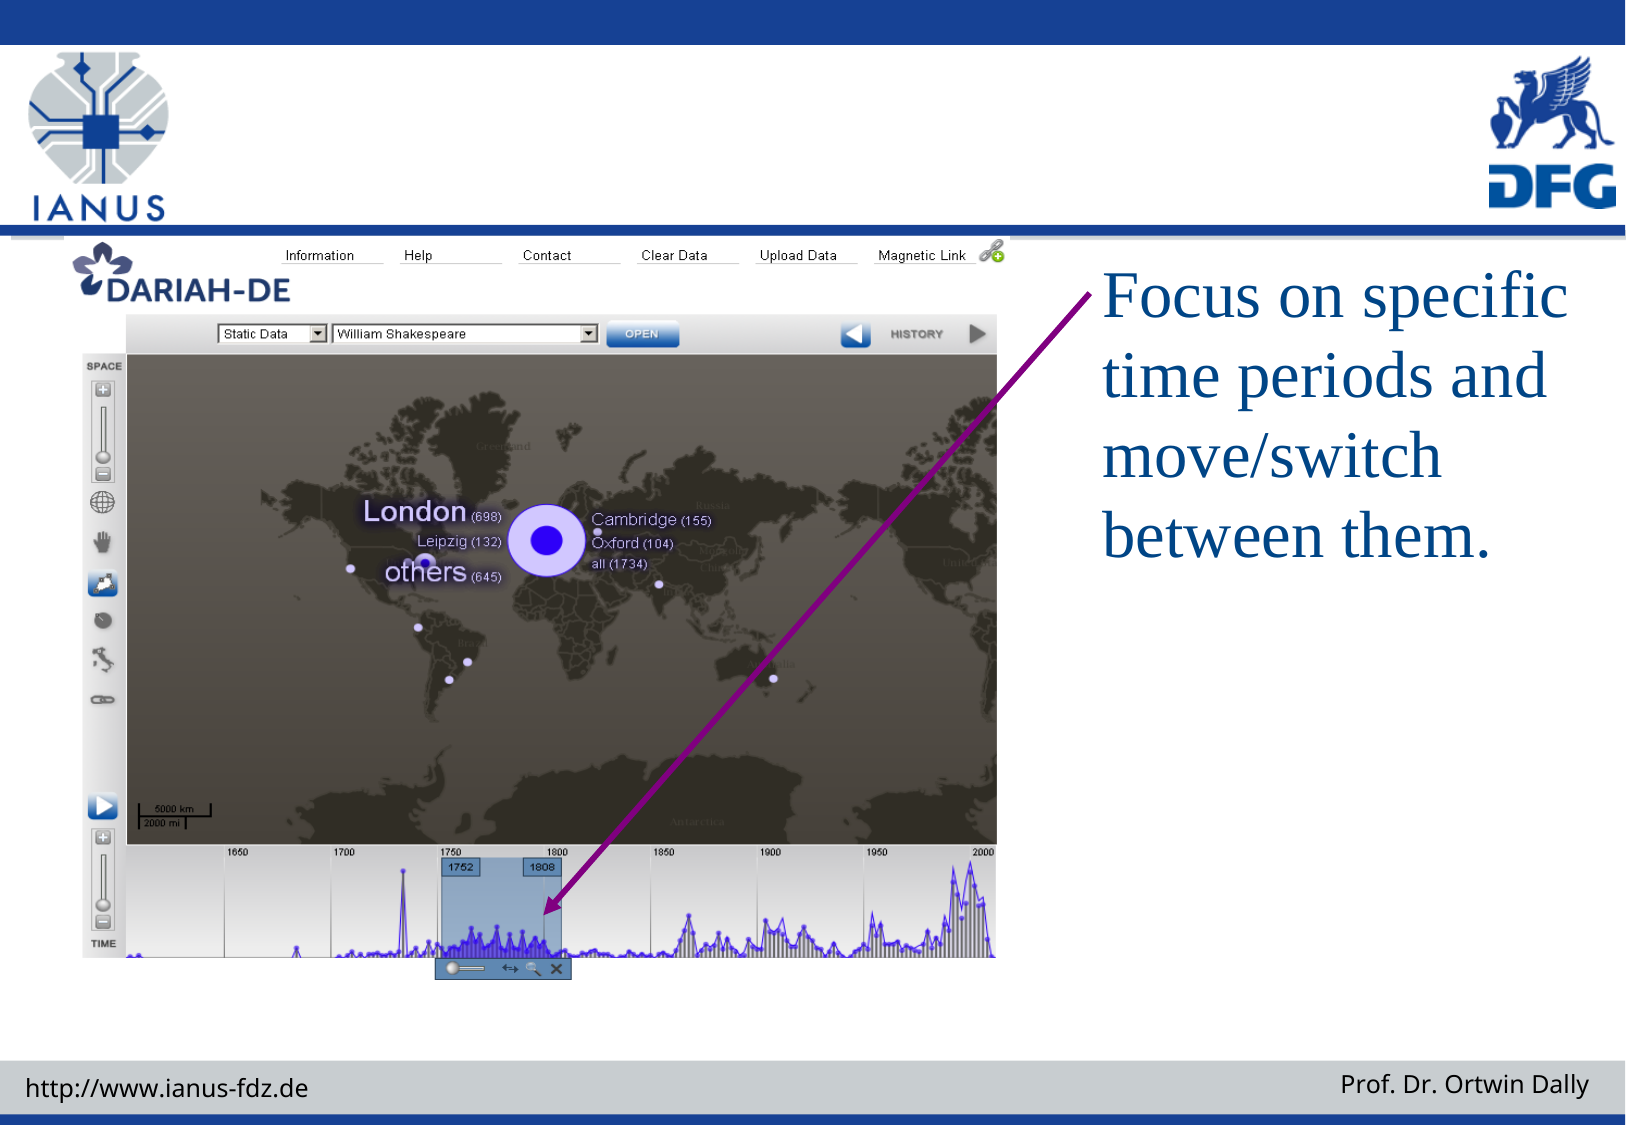

Focus on specific time periods and move/switch between them.